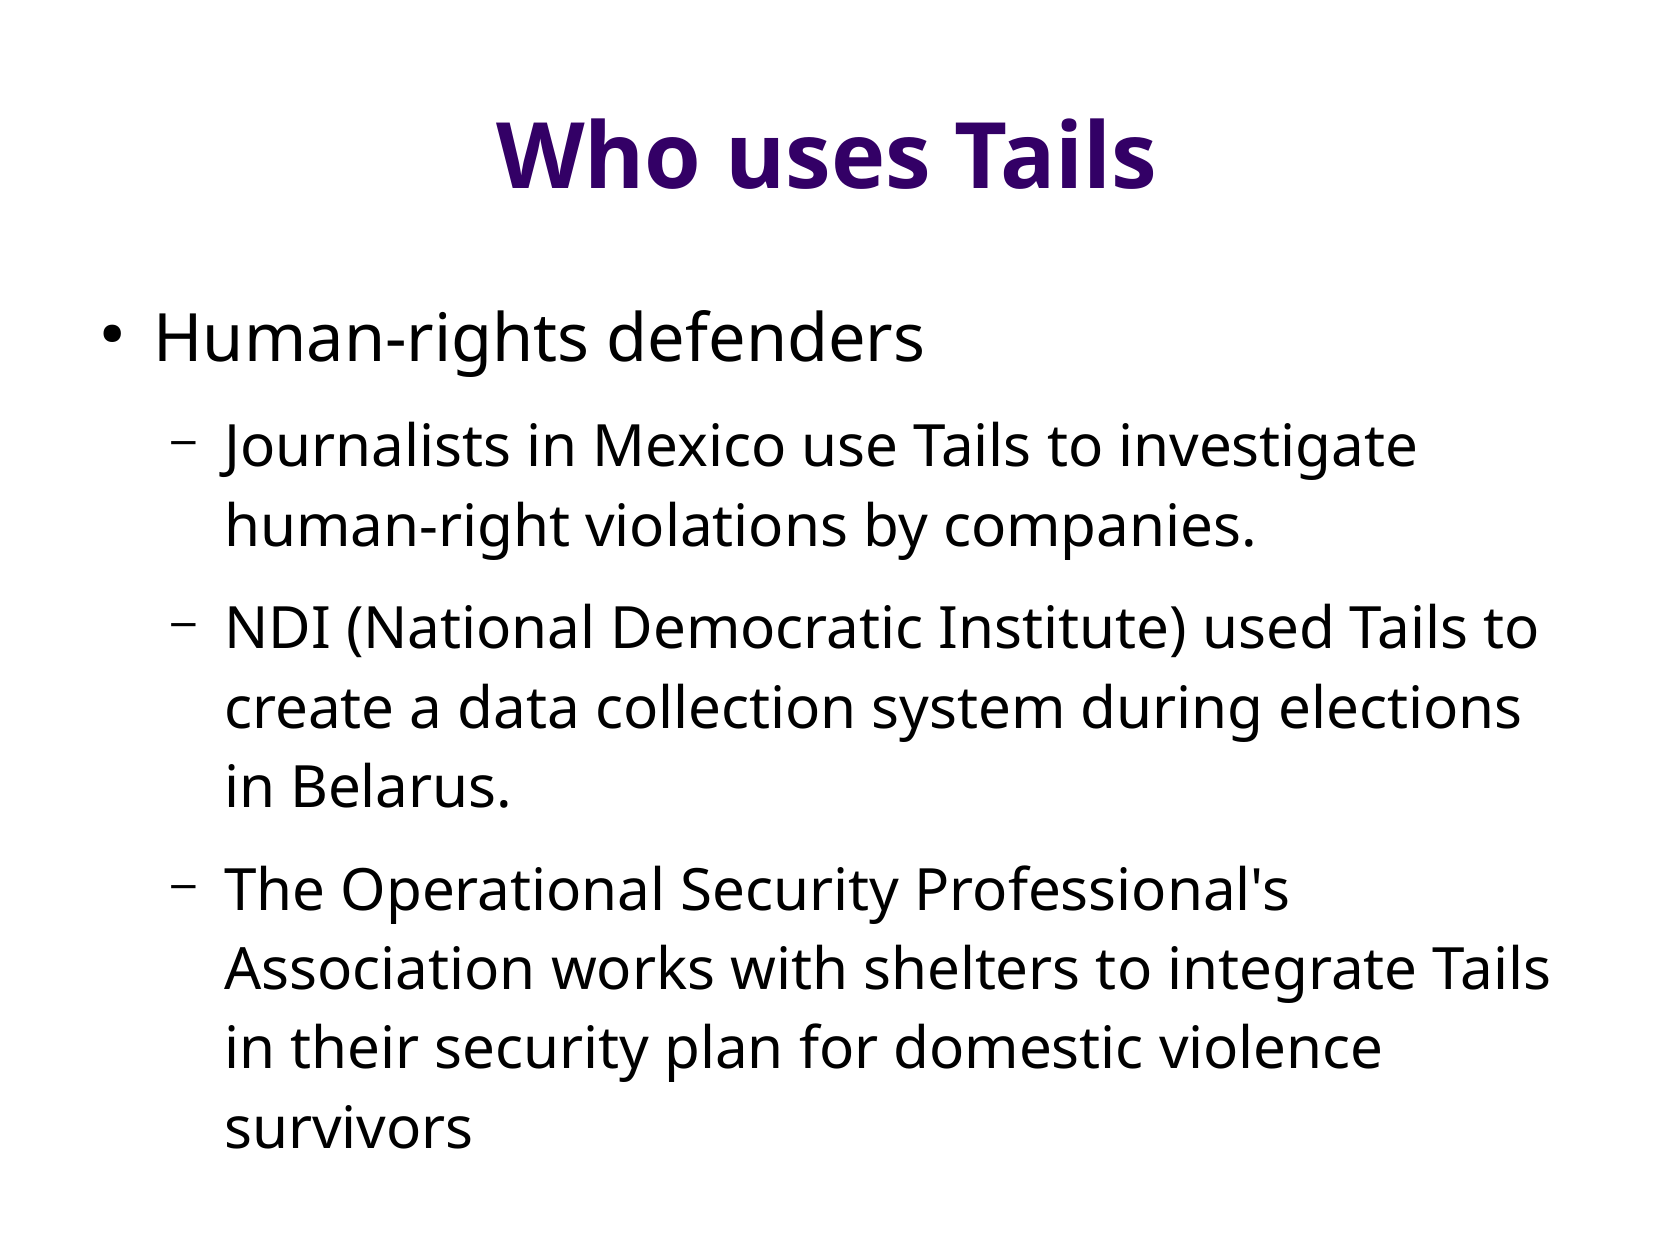

# Who uses Tails
Human-rights defenders
Journalists in Mexico use Tails to investigate human-right violations by companies.
NDI (National Democratic Institute) used Tails to create a data collection system during elections in Belarus.
The Operational Security Professional's Association works with shelters to integrate Tails in their security plan for domestic violence survivors